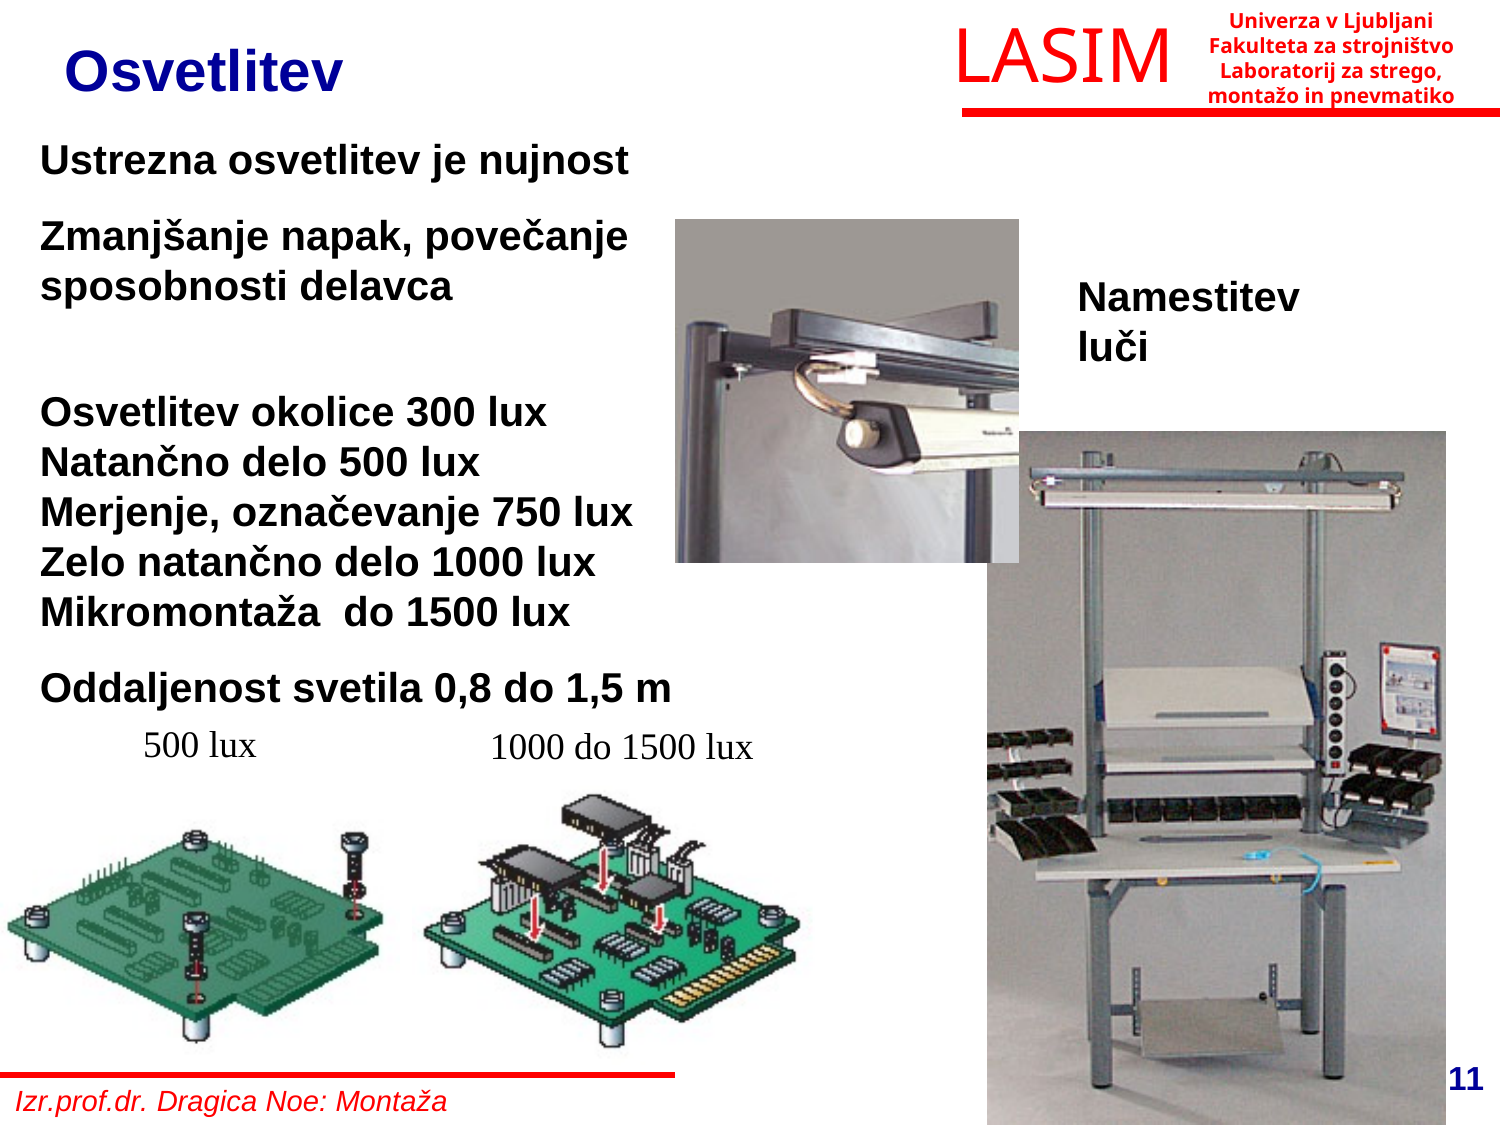

Osvetlitev
Ustrezna osvetlitev je nujnost
Zmanjšanje napak, povečanje sposobnosti delavca
Osvetlitev okolice 300 lux
Natančno delo 500 lux
Merjenje, označevanje 750 lux
Zelo natančno delo 1000 lux
Mikromontaža do 1500 lux
Oddaljenost svetila 0,8 do 1,5 m
Namestitev luči
500 lux
1000 do 1500 lux